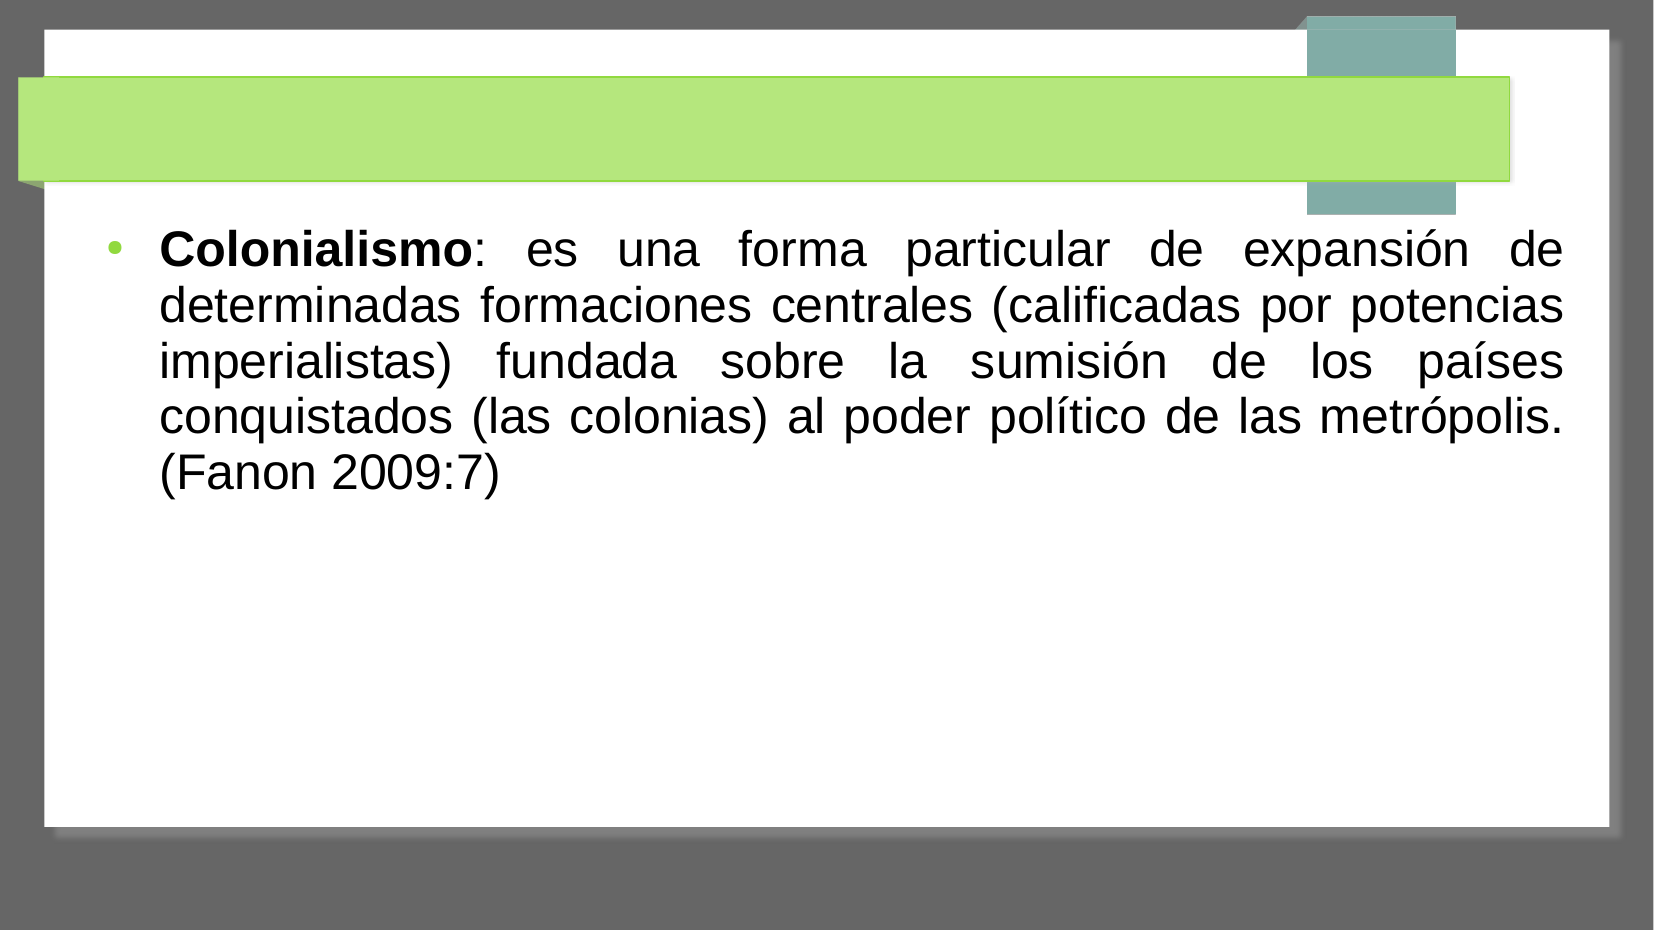

#
Colonialismo: es una forma particular de expansión de determinadas formaciones centrales (calificadas por potencias imperialistas) fundada sobre la sumisión de los países conquistados (las colonias) al poder político de las metrópolis. (Fanon 2009:7)